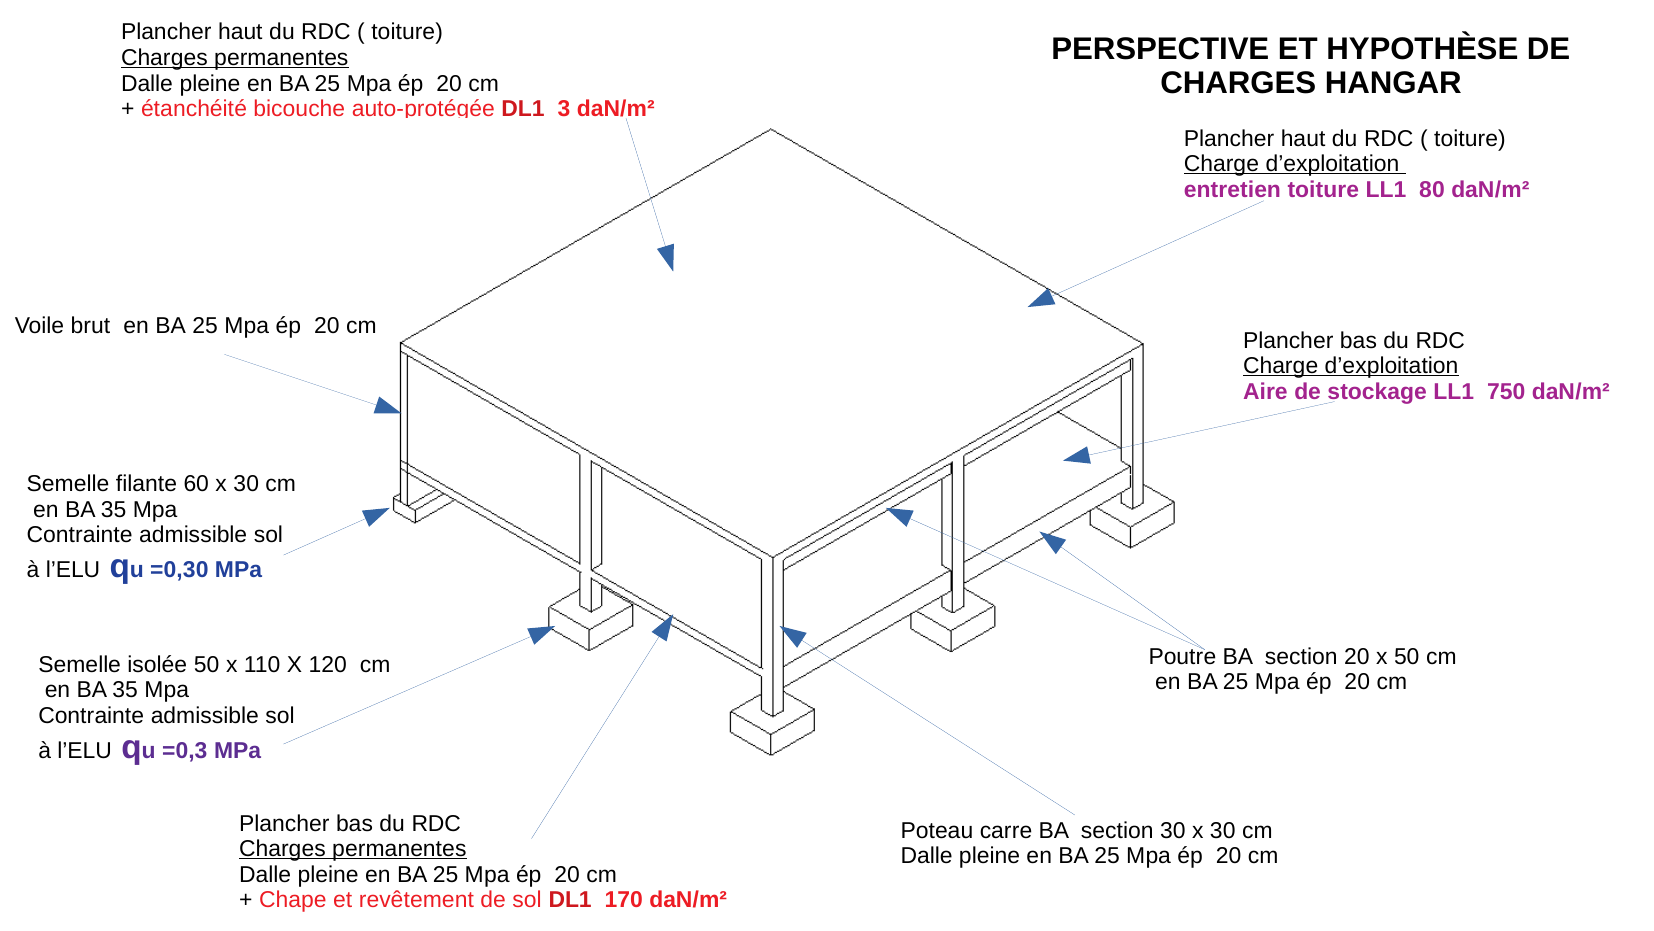

Plancher haut du RDC ( toiture)
Charges permanentes
Dalle pleine en BA 25 Mpa ép 20 cm
+ étanchéité bicouche auto-protégée DL1 3 daN/m²
PERSPECTIVE ET HYPOTHÈSE DE CHARGES HANGAR
Plancher haut du RDC ( toiture)
Charge d’exploitation
entretien toiture LL1 80 daN/m²
Voile brut en BA 25 Mpa ép 20 cm
Plancher bas du RDC
Charge d’exploitation
Aire de stockage LL1 750 daN/m²
Semelle filante 60 x 30 cm
 en BA 35 Mpa
Contrainte admissible sol
à l’ELU qu =0,30 MPa
Poutre BA section 20 x 50 cm
 en BA 25 Mpa ép 20 cm
Semelle isolée 50 x 110 X 120 cm
 en BA 35 Mpa
Contrainte admissible sol
à l’ELU qu =0,3 MPa
Plancher bas du RDC
Charges permanentes
Dalle pleine en BA 25 Mpa ép 20 cm
+ Chape et revêtement de sol DL1 170 daN/m²
Poteau carre BA section 30 x 30 cm
Dalle pleine en BA 25 Mpa ép 20 cm